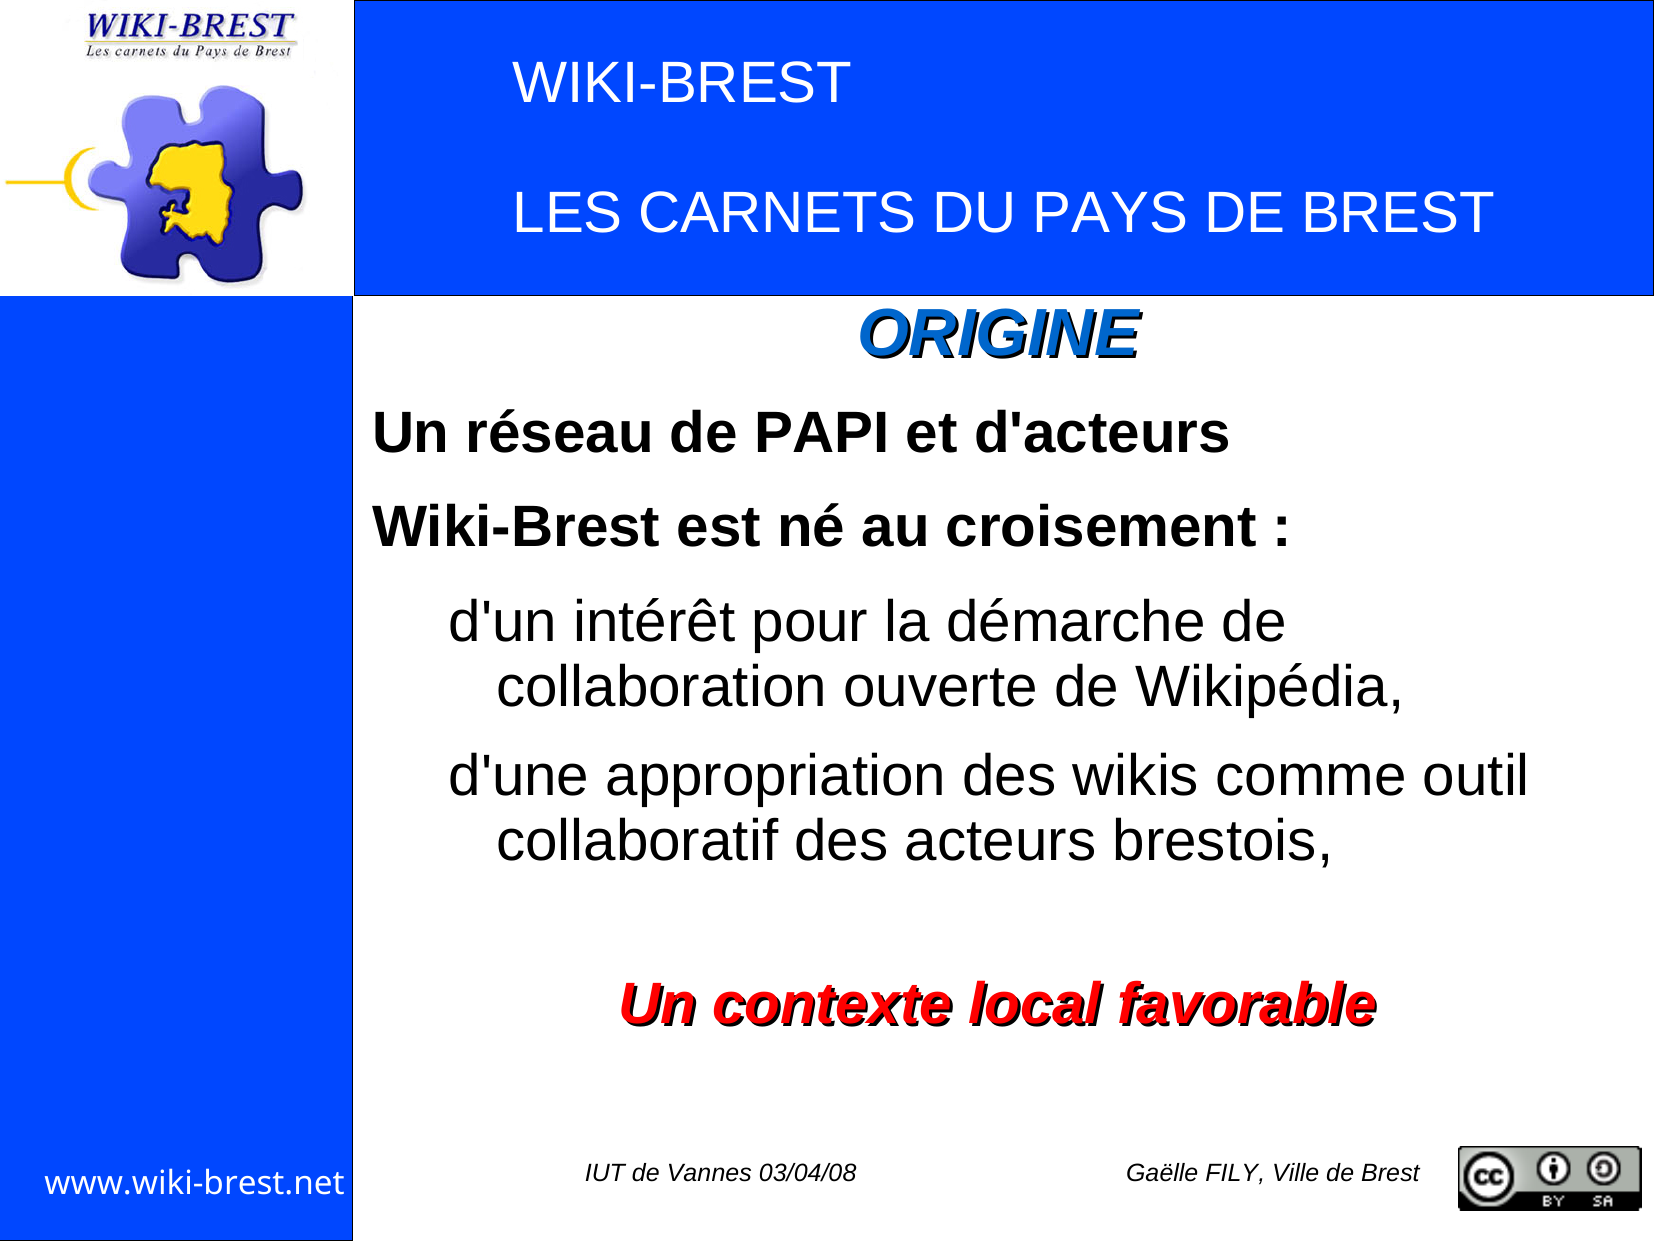

# ORIGINE
Un réseau de PAPI et d'acteurs
Wiki-Brest est né au croisement :
d'un intérêt pour la démarche de collaboration ouverte de Wikipédia,
d'une appropriation des wikis comme outil collaboratif des acteurs brestois,
Un contexte local favorable